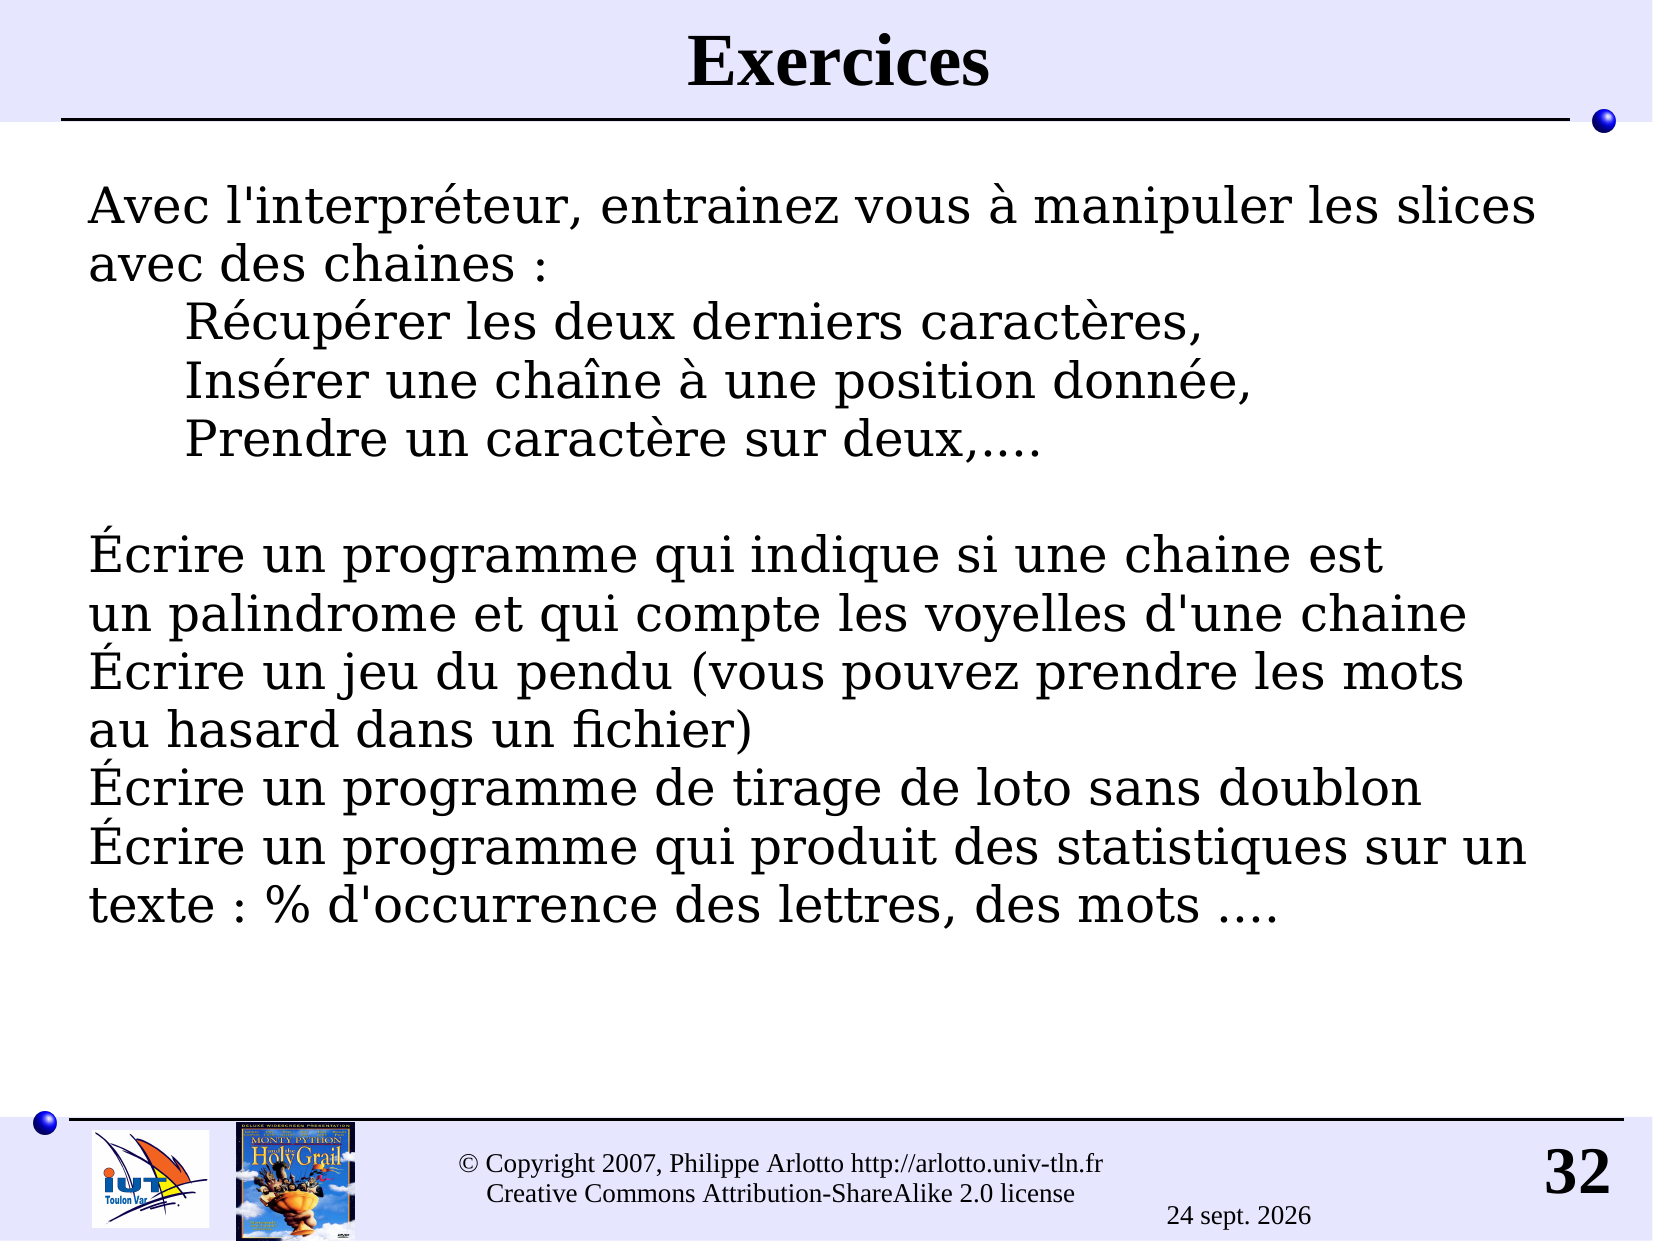

# Exercices
Avec l'interpréteur, entrainez vous à manipuler les slices
avec des chaines :
 Récupérer les deux derniers caractères,
 Insérer une chaîne à une position donnée,
 Prendre un caractère sur deux,....
Écrire un programme qui indique si une chaine est
un palindrome et qui compte les voyelles d'une chaine
Écrire un jeu du pendu (vous pouvez prendre les mots
au hasard dans un fichier)
Écrire un programme de tirage de loto sans doublon
Écrire un programme qui produit des statistiques sur un
texte : % d'occurrence des lettres, des mots ....